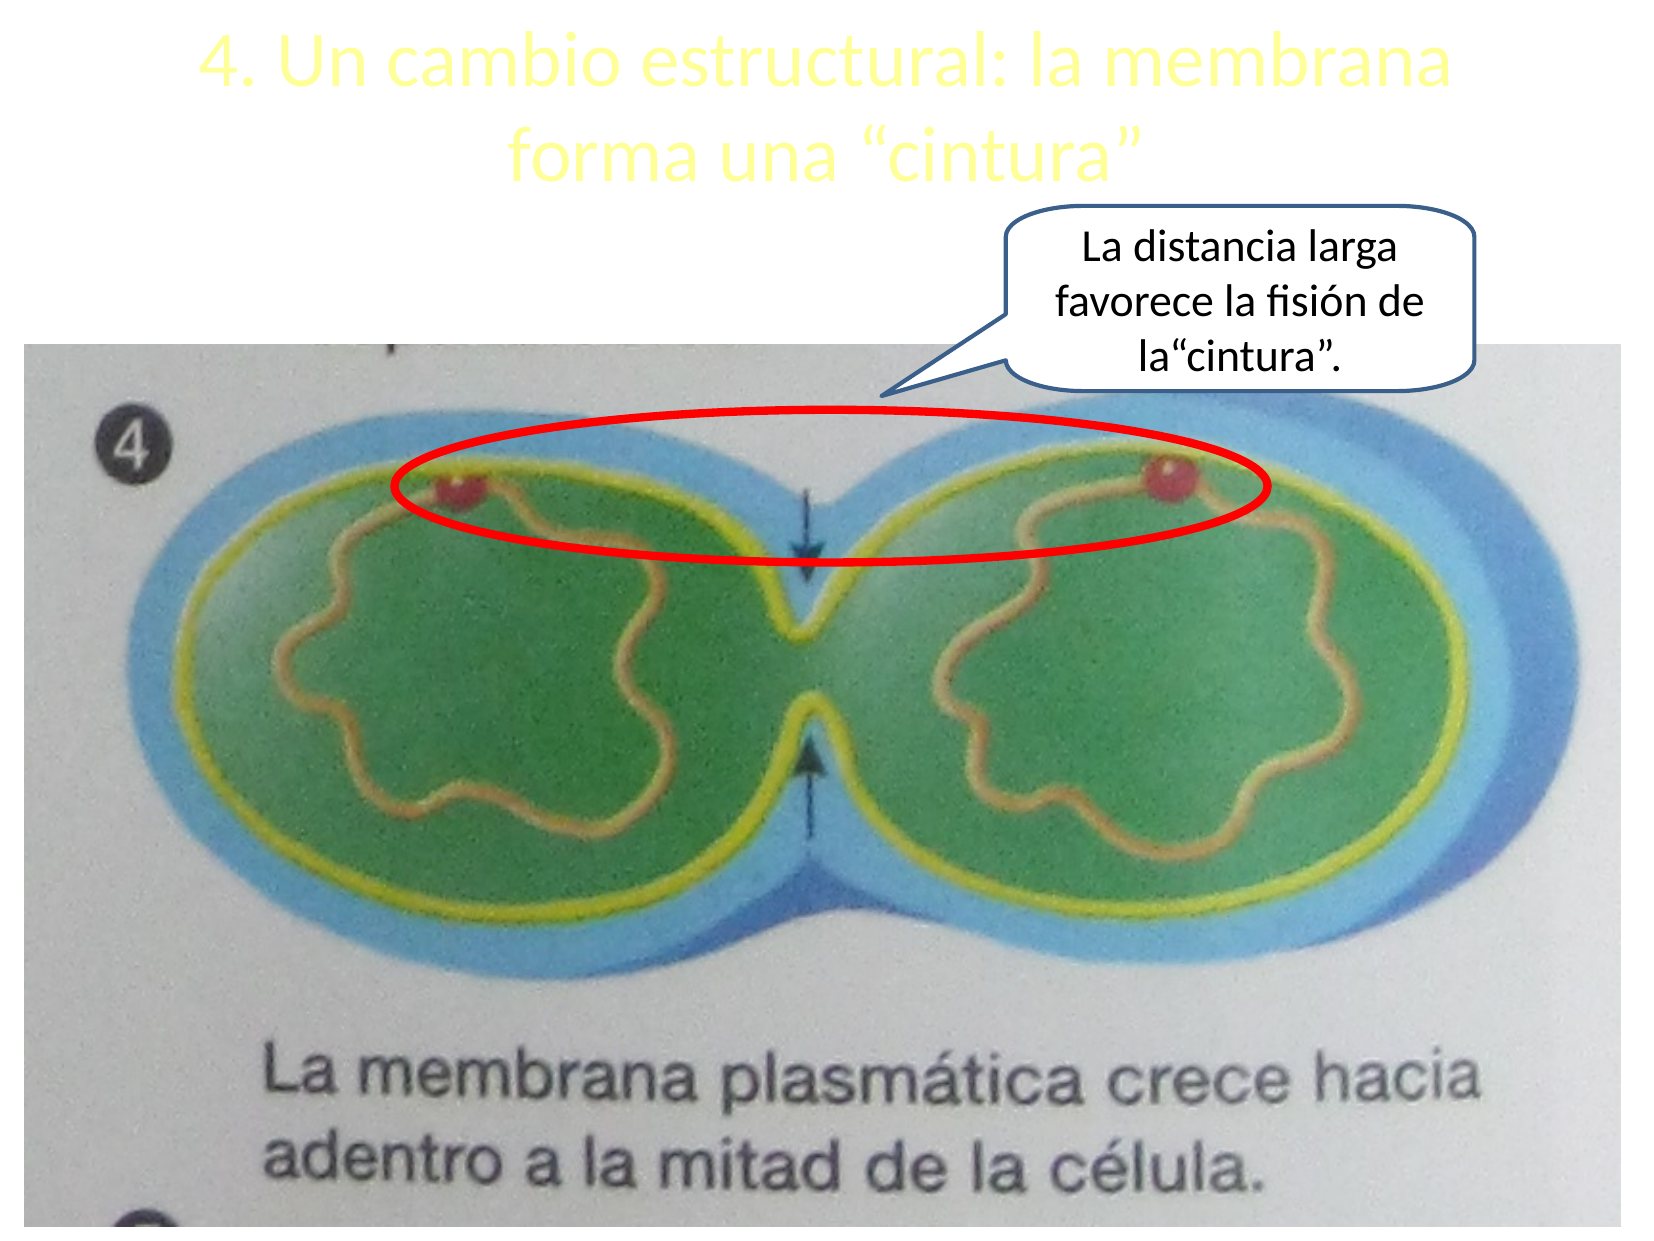

# 4. Un cambio estructural: la membrana forma una “cintura”
La distancia larga favorece la fisión de la“cintura”.